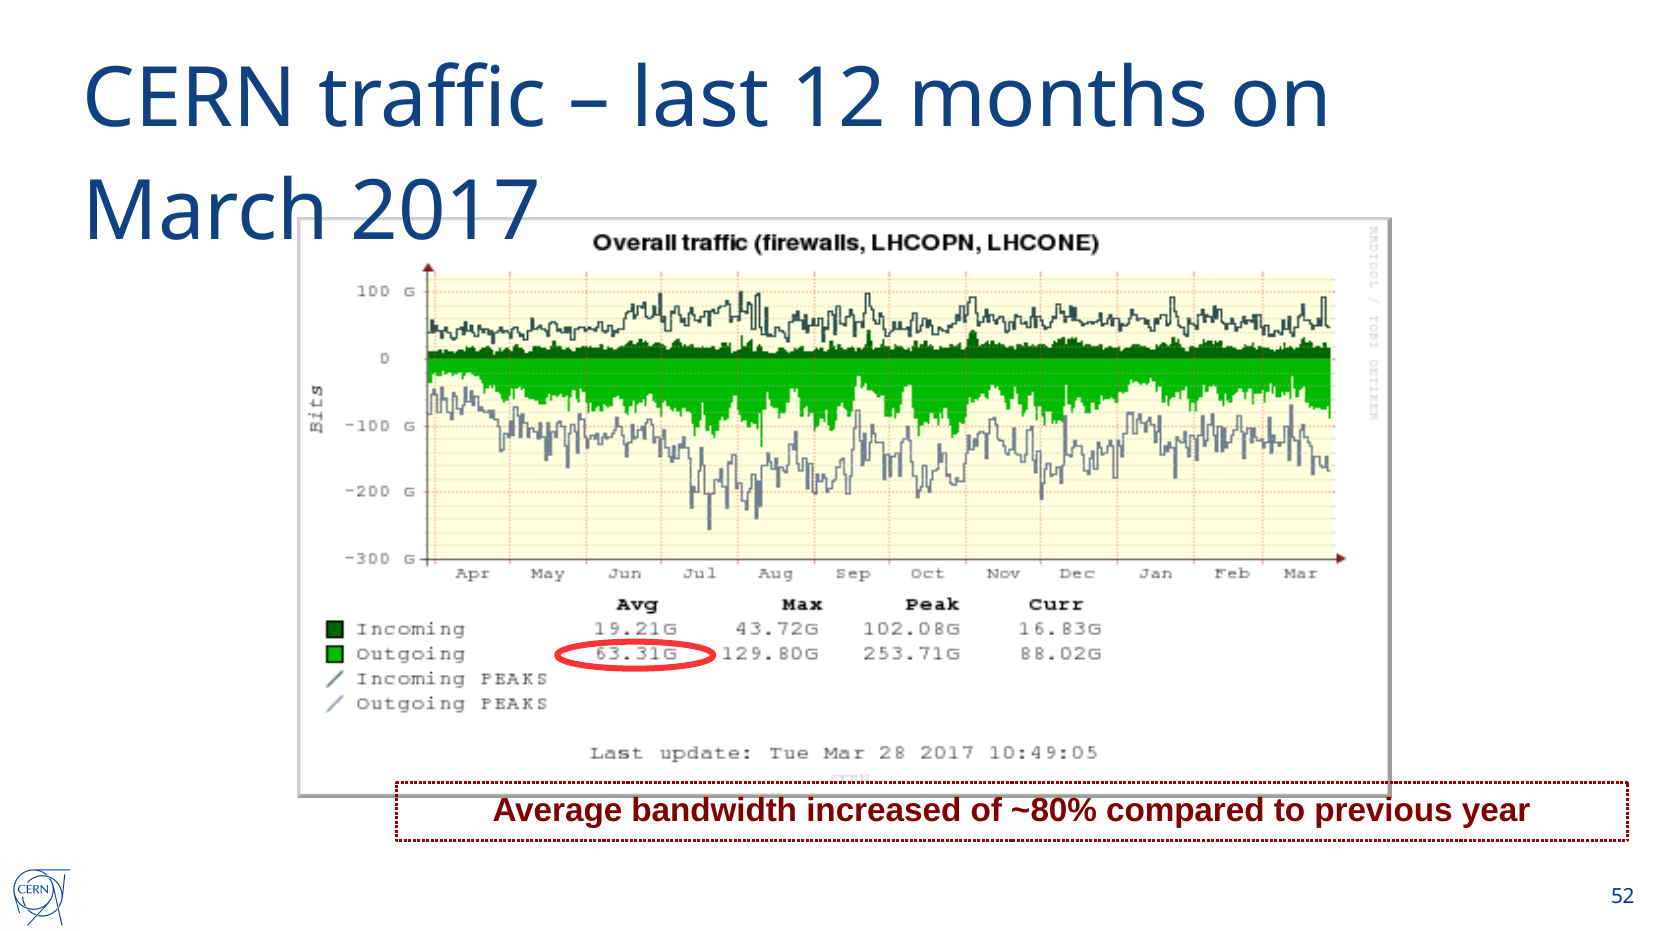

# CERN traffic – last 12 months on March 2017
Average bandwidth increased of ~80% compared to previous year